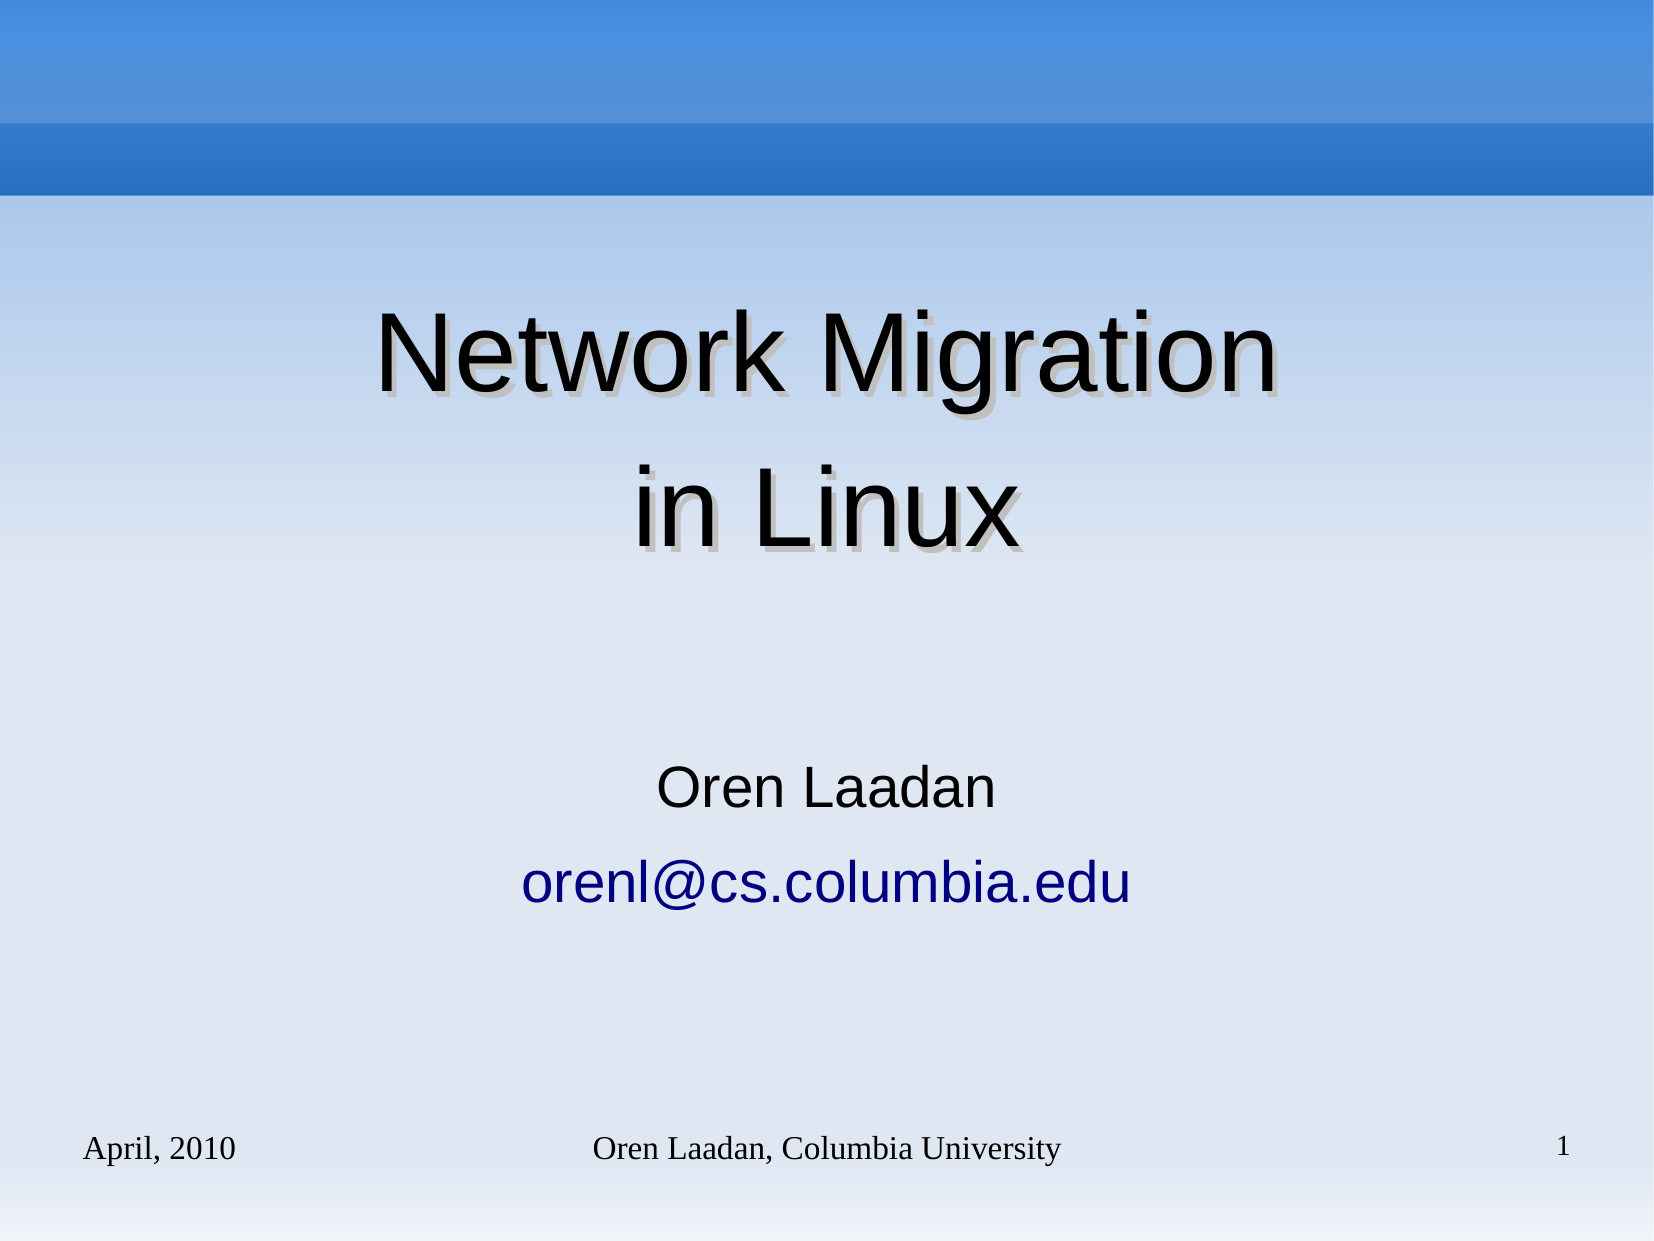

#
Network Migration
in Linux
Oren Laadan
orenl@cs.columbia.edu
1